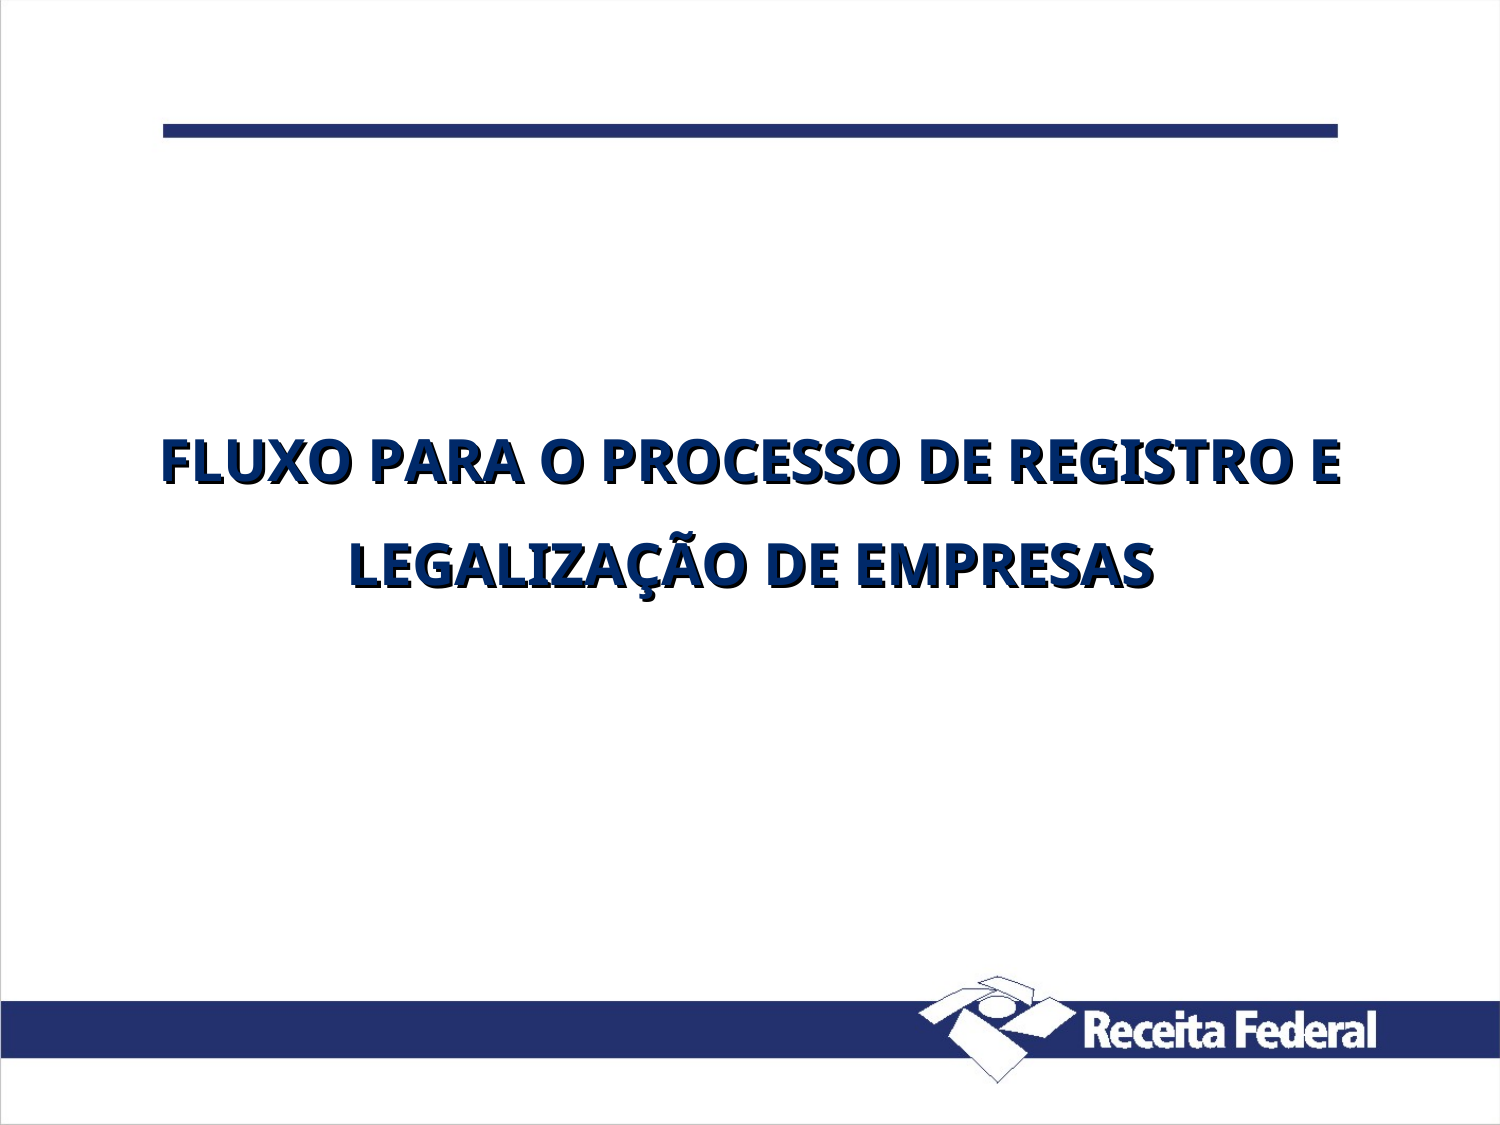

FLUXO PARA O PROCESSO DE REGISTRO E LEGALIZAÇÃO DE EMPRESAS